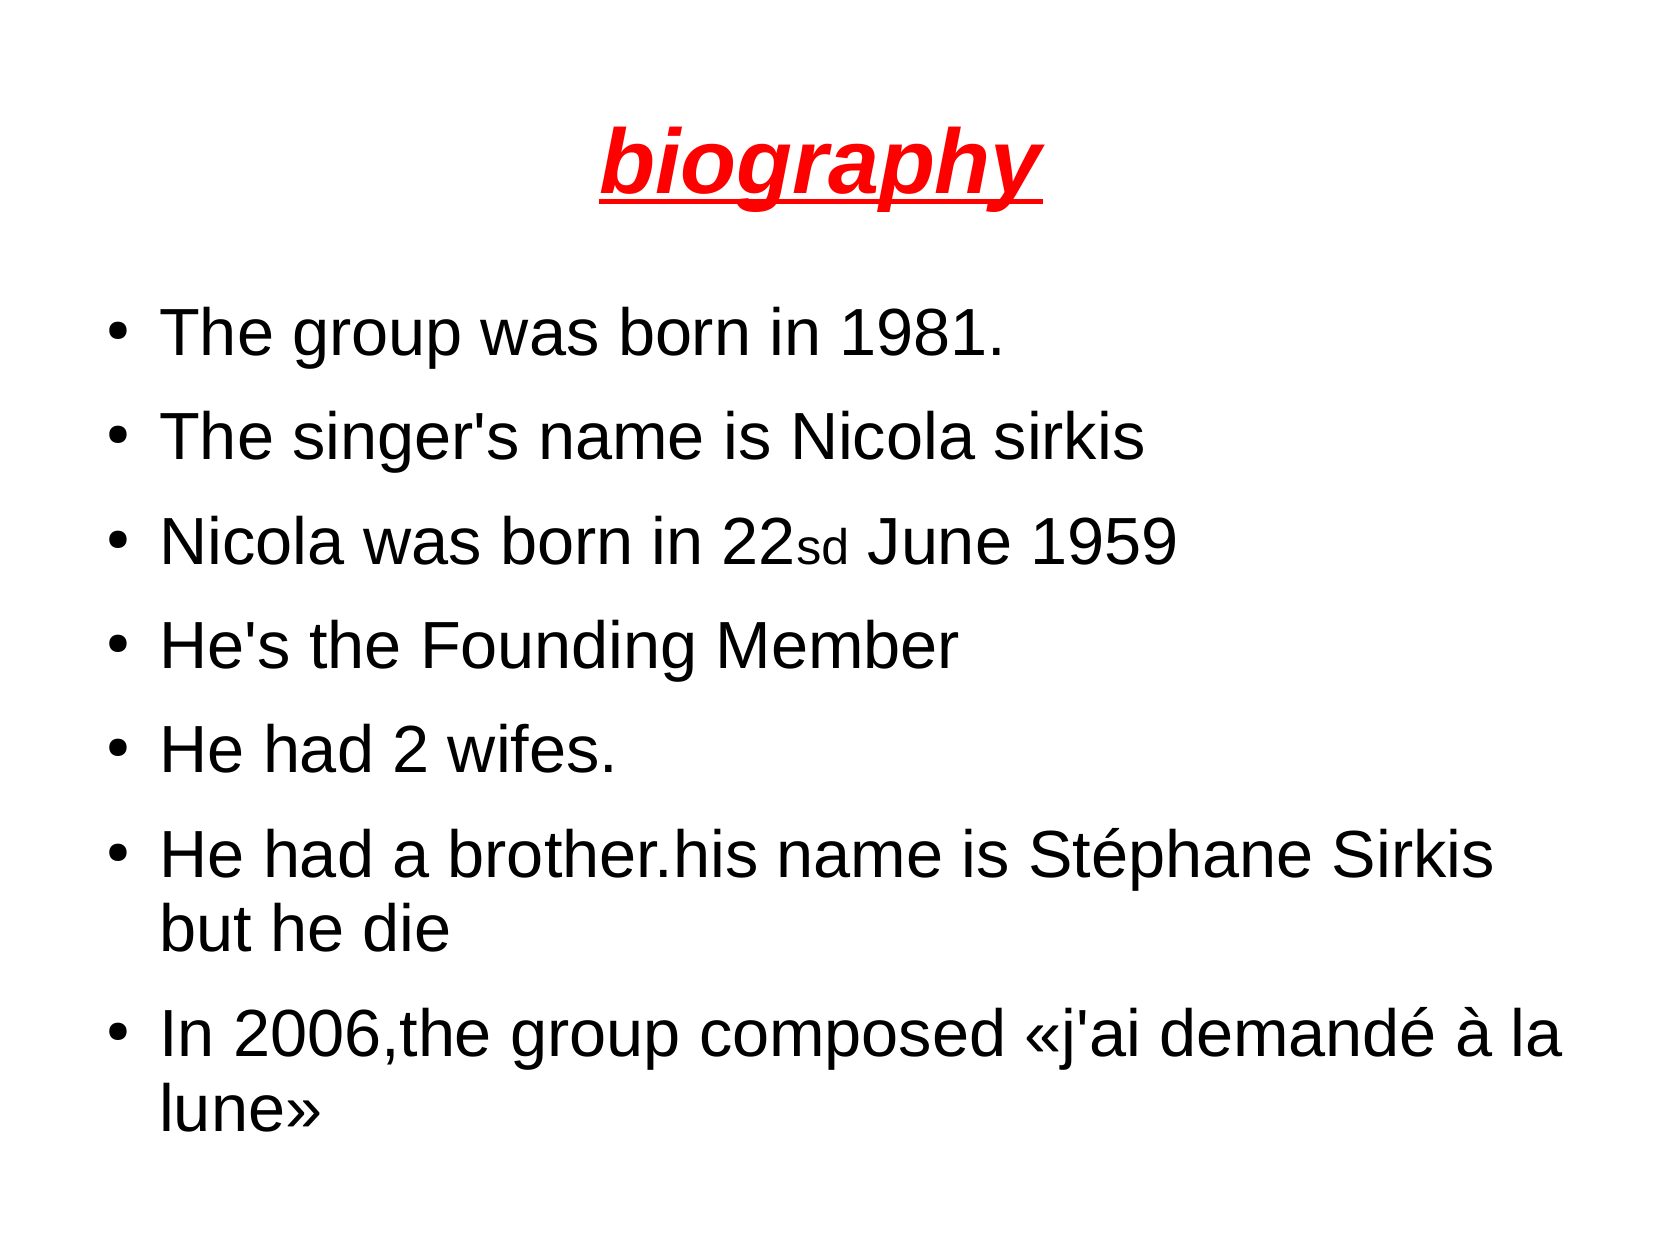

# biography
The group was born in 1981.
The singer's name is Nicola sirkis
Nicola was born in 22sd June 1959
He's the Founding Member
He had 2 wifes.
He had a brother.his name is Stéphane Sirkis but he die
In 2006,the group composed «j'ai demandé à la lune»